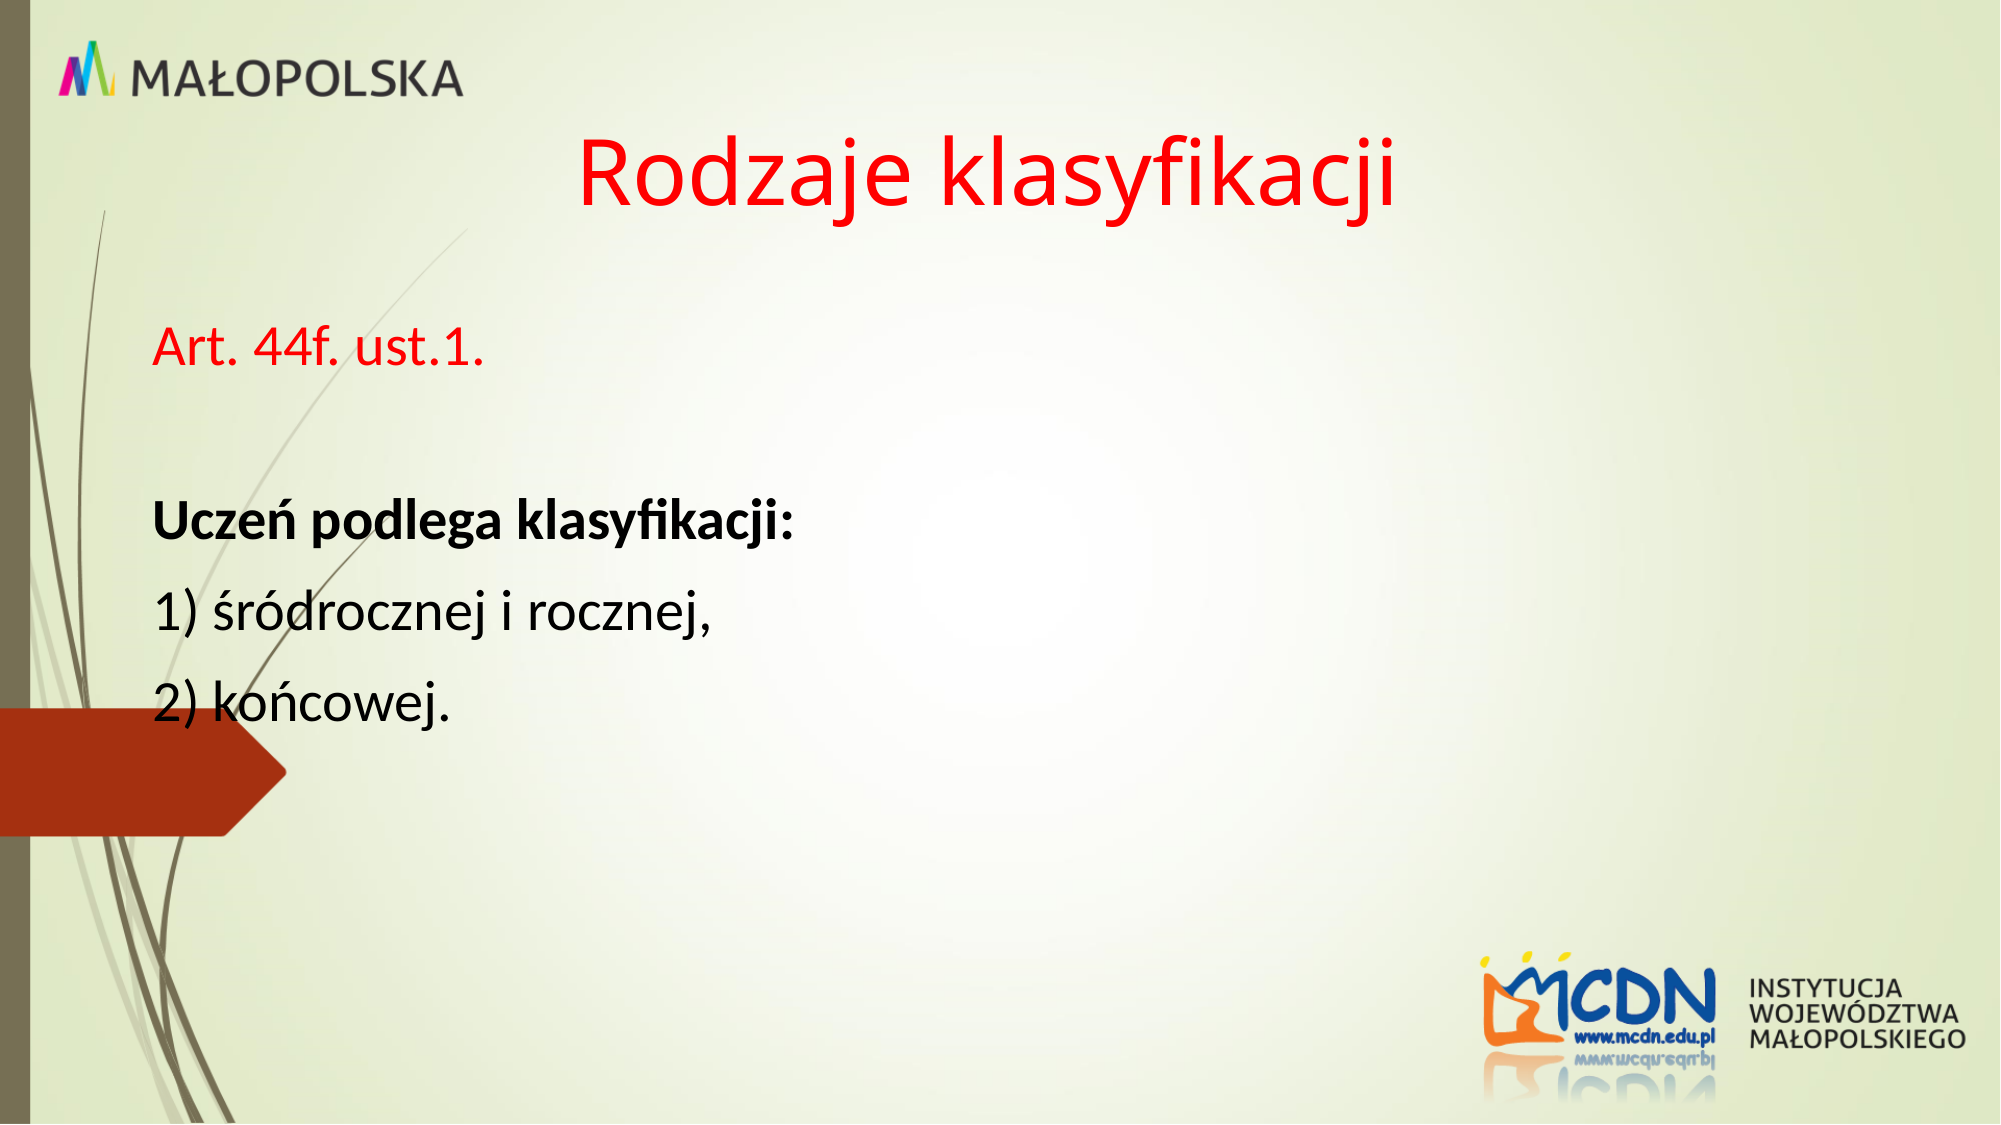

# Rodzaje klasyfikacji
Art. 44f. ust.1.
Uczeń podlega klasyfikacji:
1) śródrocznej i rocznej,
2) końcowej.